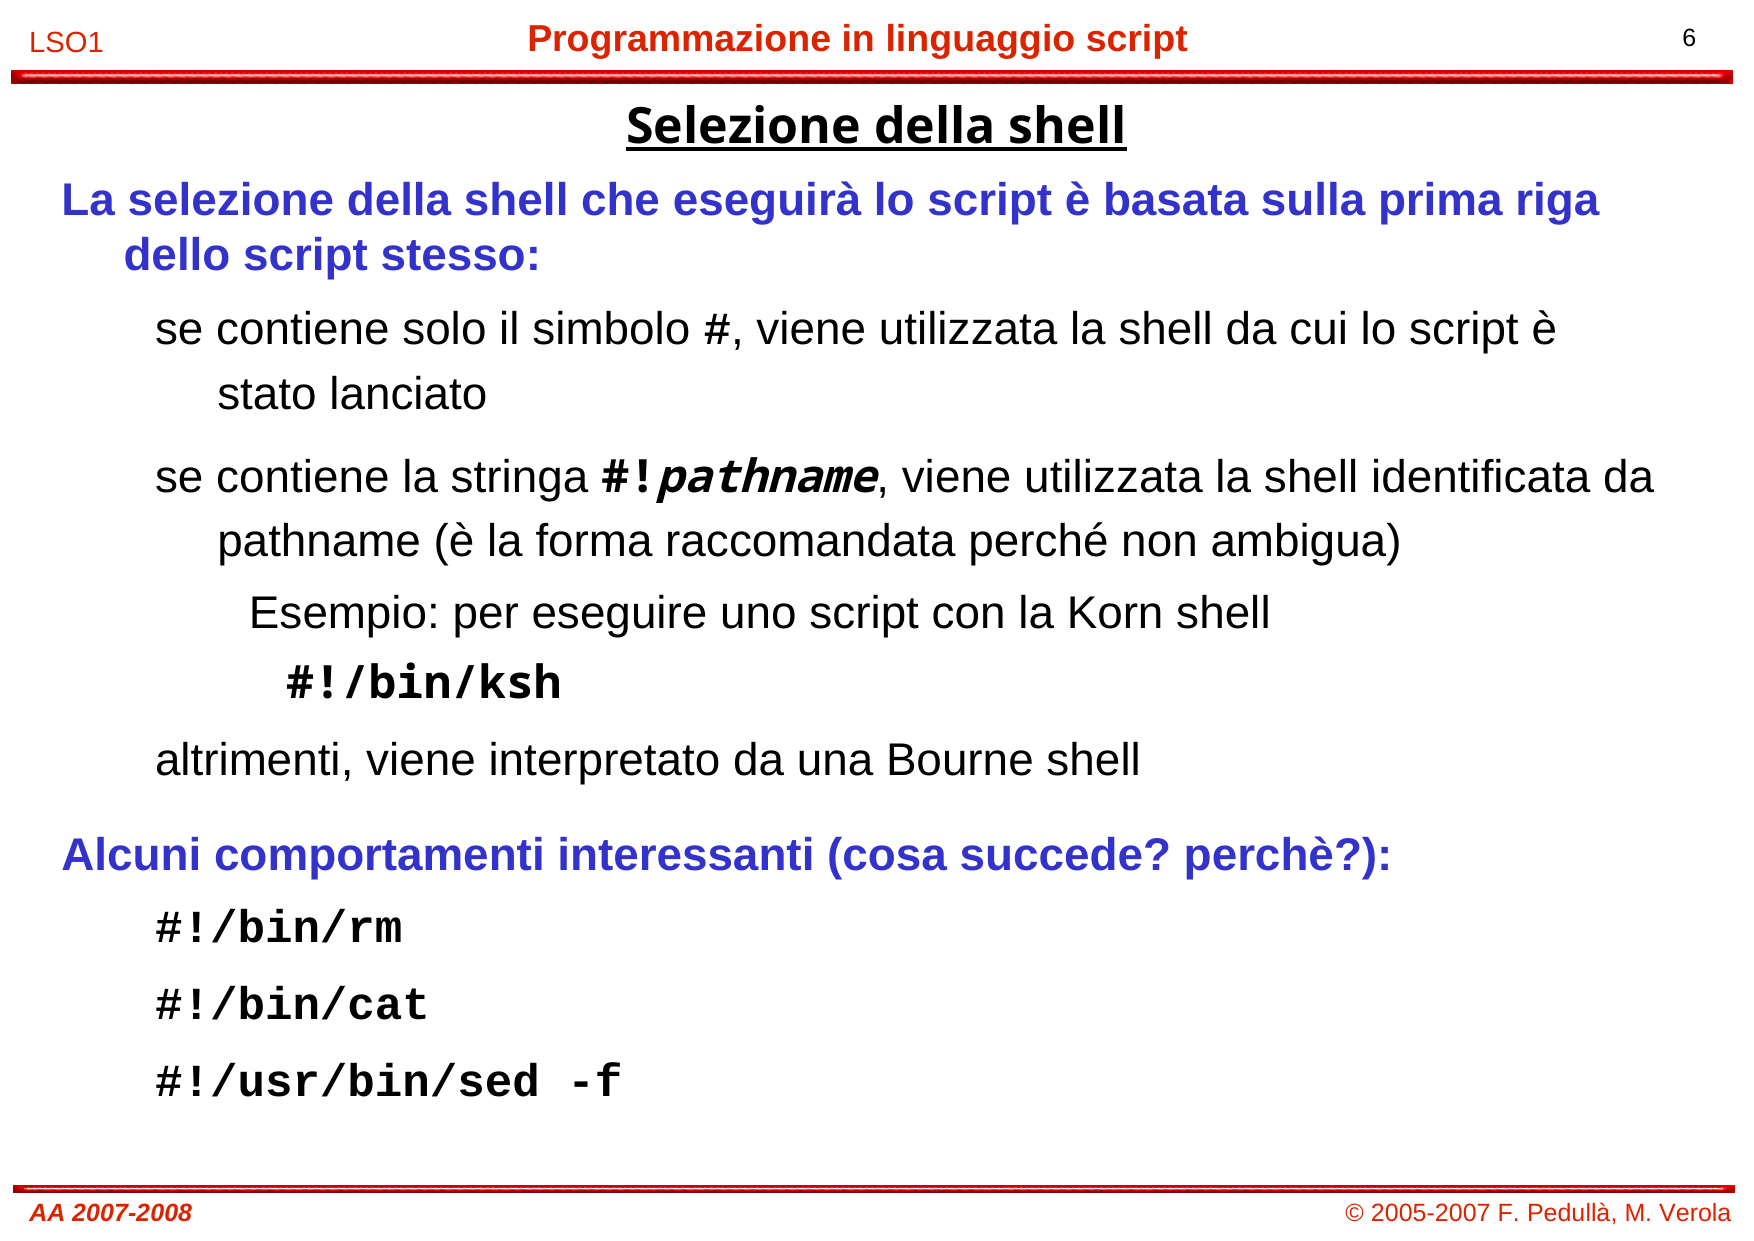

# Selezione della shell
La selezione della shell che eseguirà lo script è basata sulla prima riga dello script stesso:
se contiene solo il simbolo #, viene utilizzata la shell da cui lo script è stato lanciato
se contiene la stringa #!pathname, viene utilizzata la shell identificata da pathname (è la forma raccomandata perché non ambigua)
Esempio: per eseguire uno script con la Korn shell
#!/bin/ksh
altrimenti, viene interpretato da una Bourne shell
Alcuni comportamenti interessanti (cosa succede? perchè?):
#!/bin/rm
#!/bin/cat
#!/usr/bin/sed -f